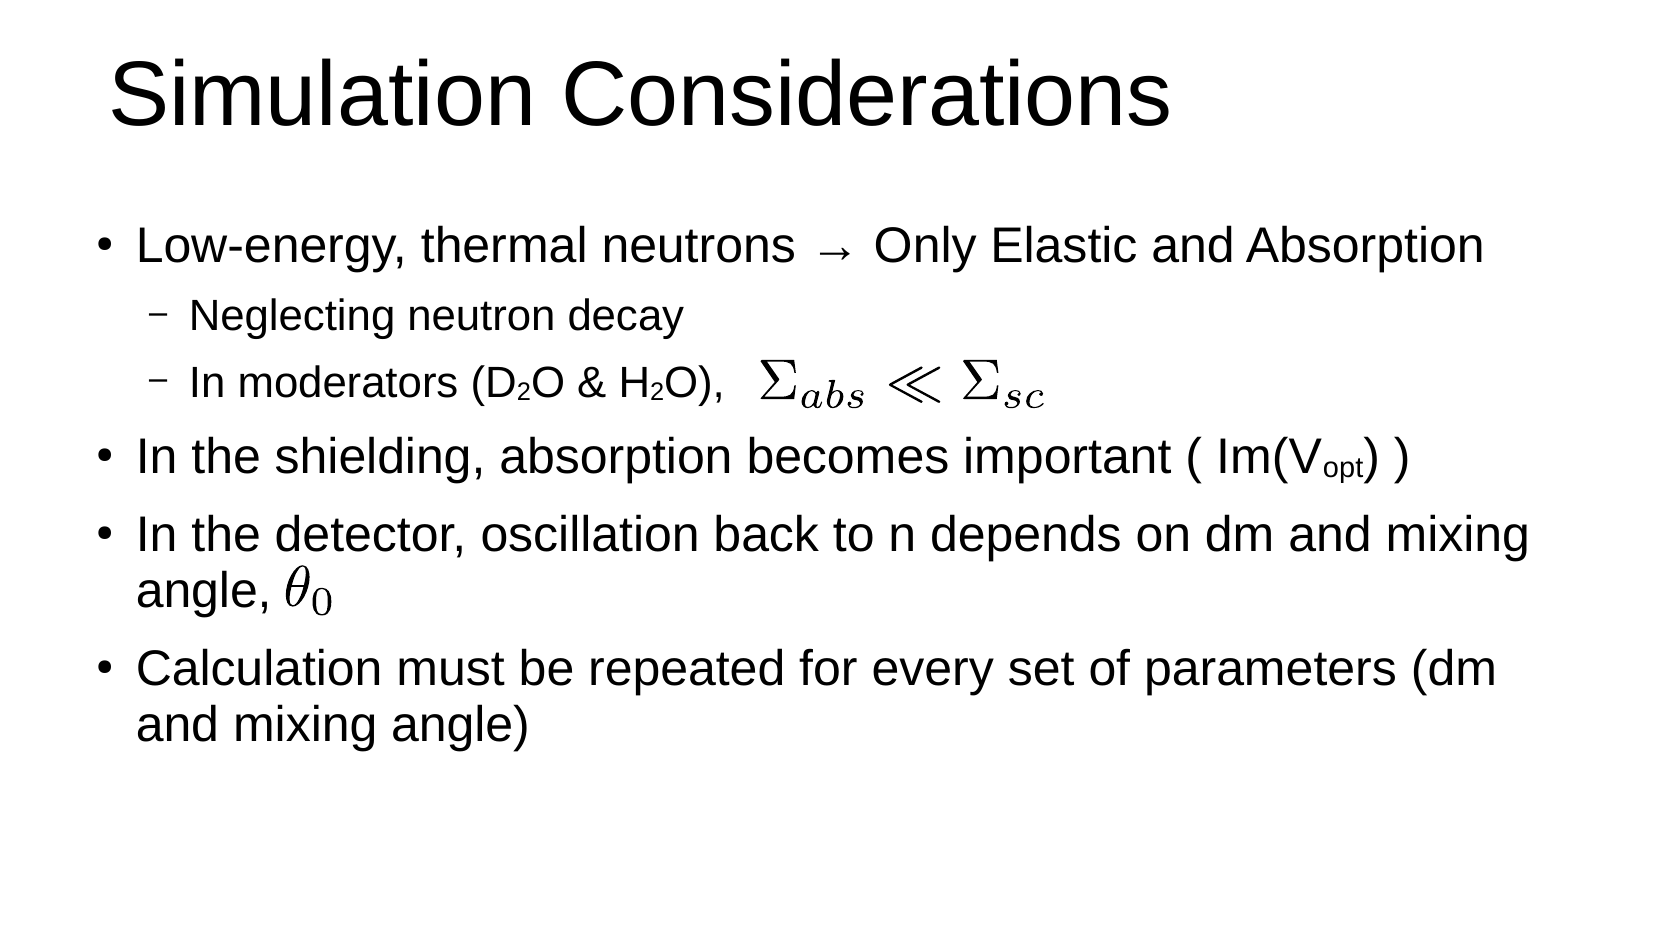

# Simulation Considerations
Low-energy, thermal neutrons → Only Elastic and Absorption
Neglecting neutron decay
In moderators (D2O & H2O),
In the shielding, absorption becomes important ( Im(Vopt) )
In the detector, oscillation back to n depends on dm and mixing angle,
Calculation must be repeated for every set of parameters (dm and mixing angle)